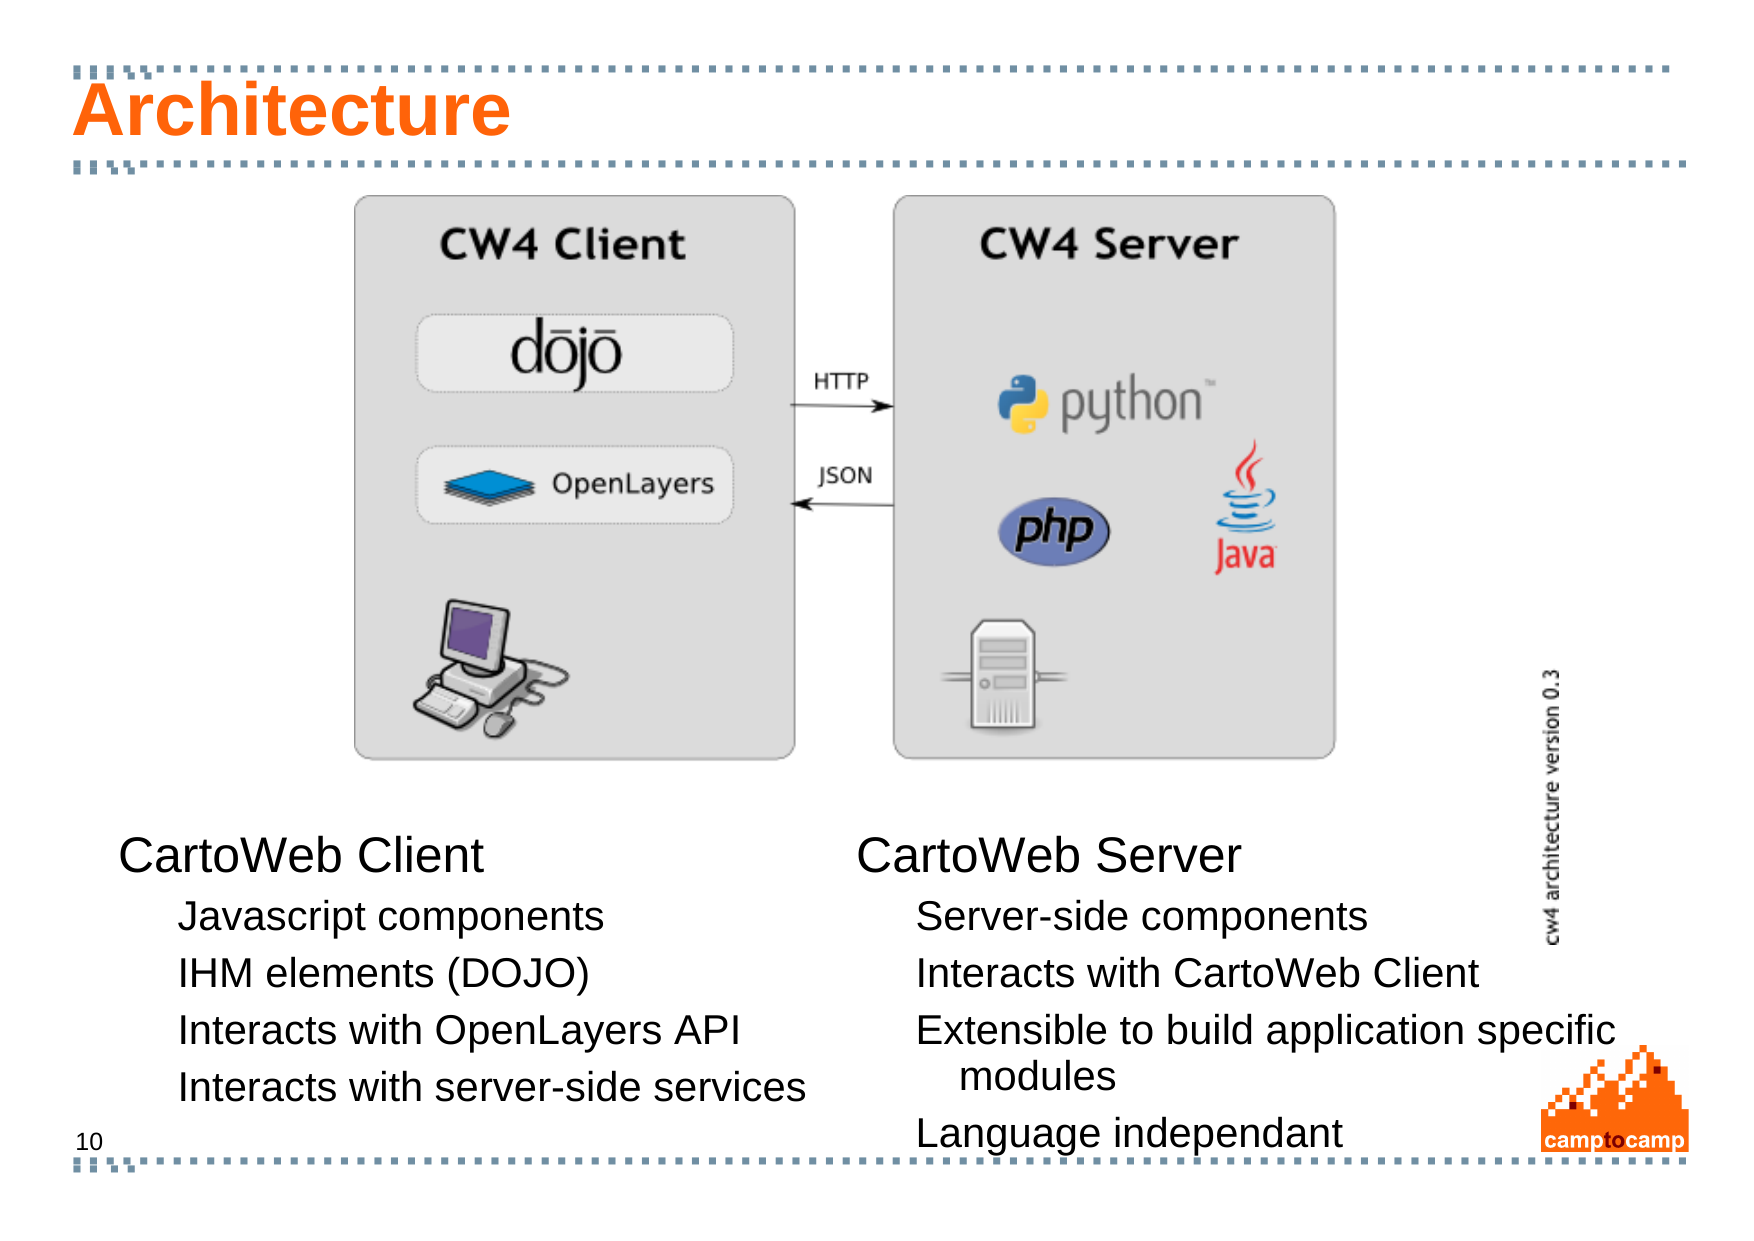

Architecture
# CartoWeb Client
Javascript components
IHM elements (DOJO)
Interacts with OpenLayers API
Interacts with server-side services
CartoWeb Server
Server-side components
Interacts with CartoWeb Client
Extensible to build application specific modules
Language independant
10